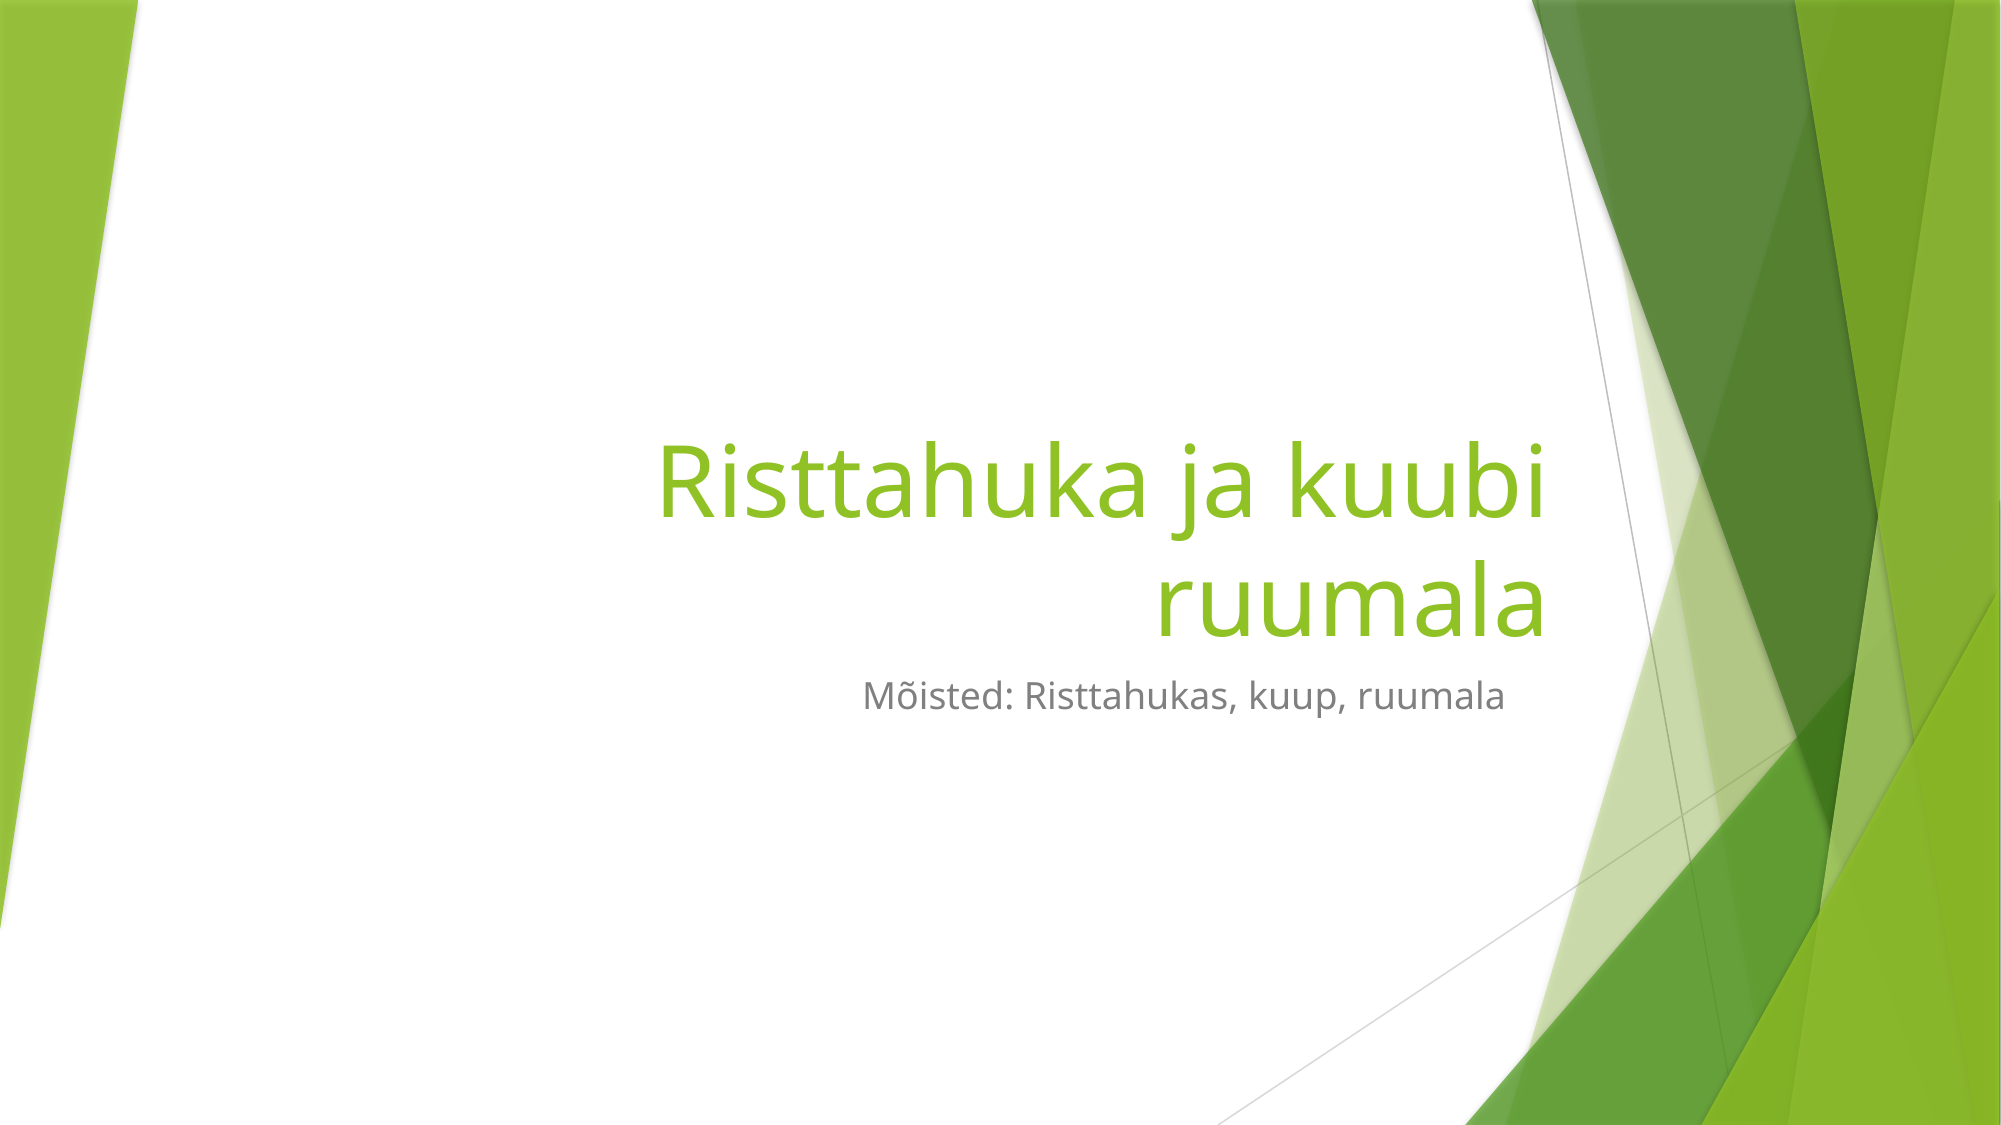

# Risttahuka ja kuubi ruumala
Mõisted: Risttahukas, kuup, ruumala